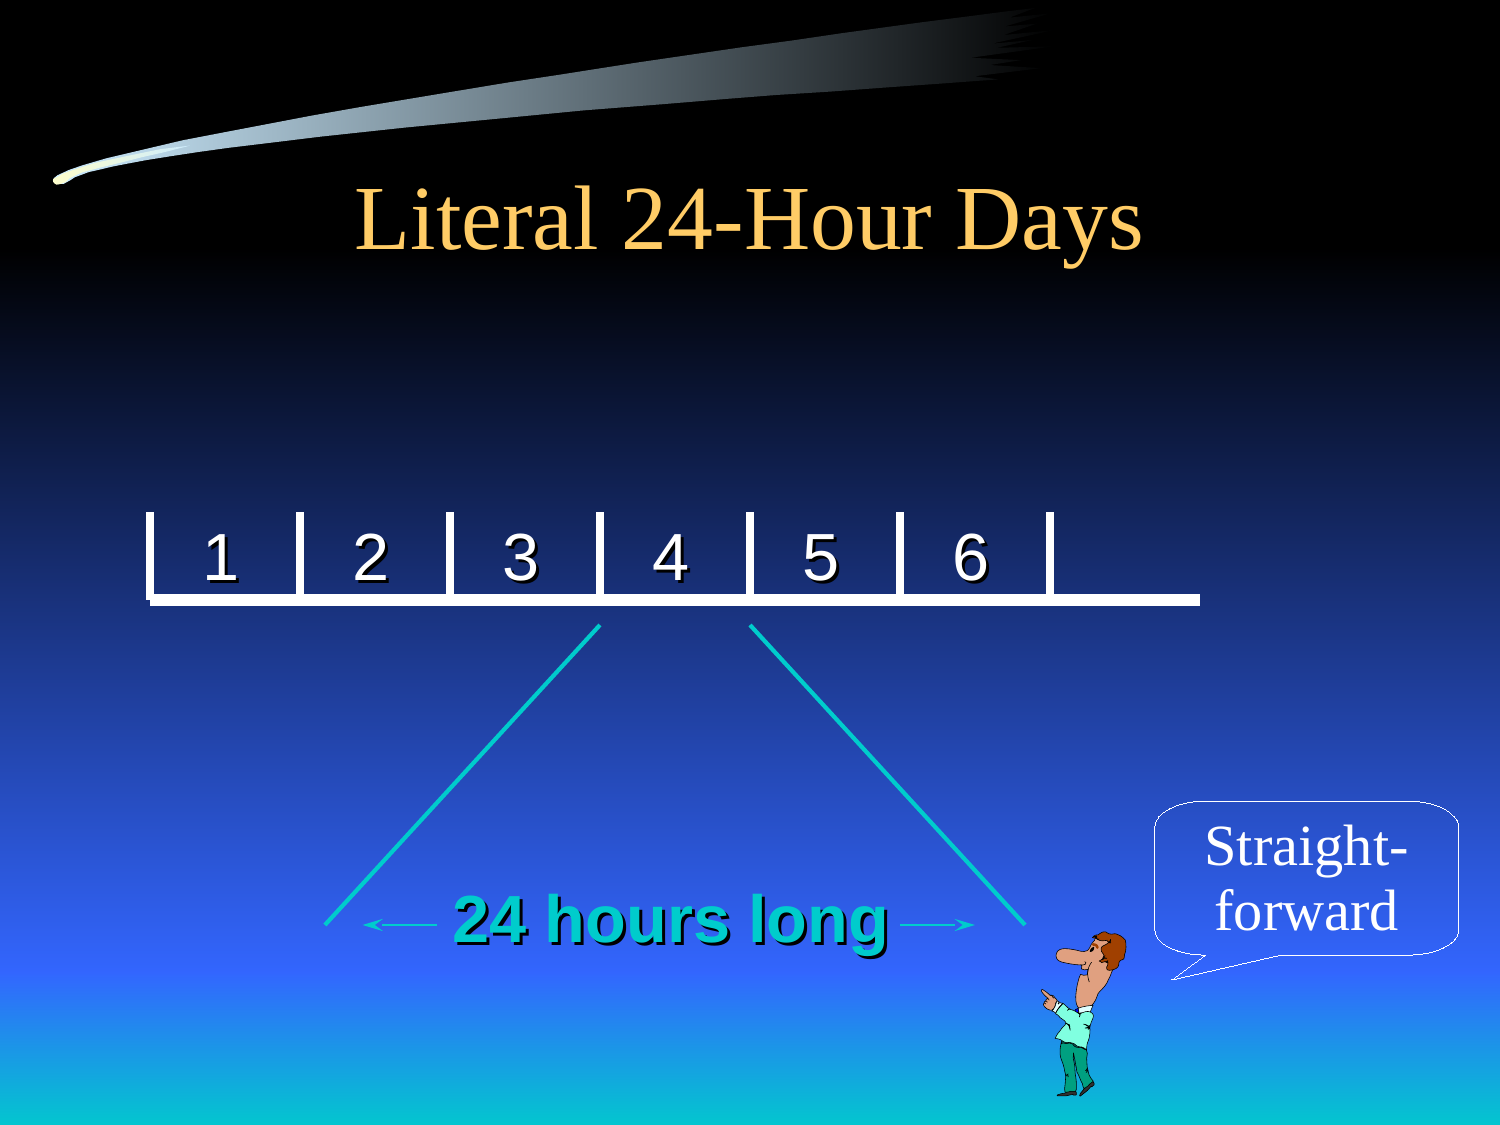

# Literal 24-Hour Days
1
2
3
4
5
6
24 hours long
Straight-
forward